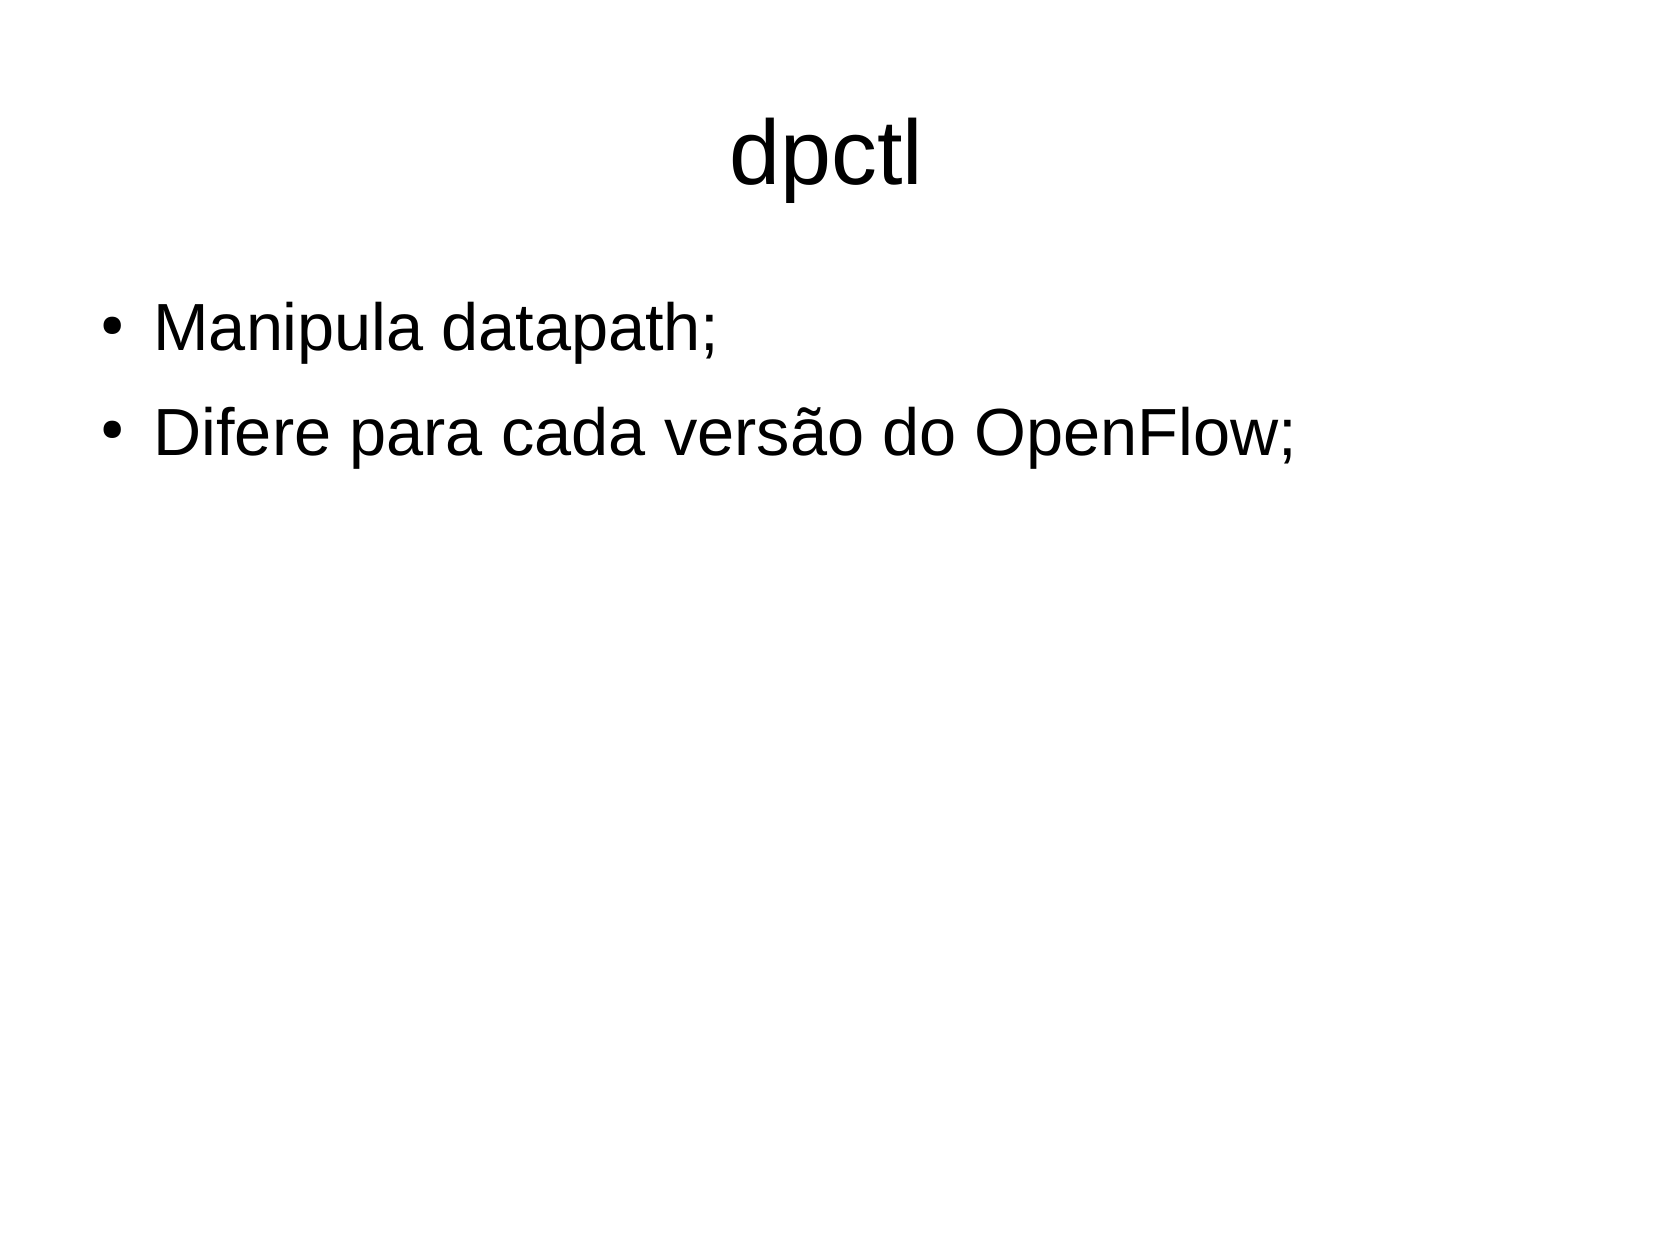

# dpctl
Manipula datapath;
Difere para cada versão do OpenFlow;